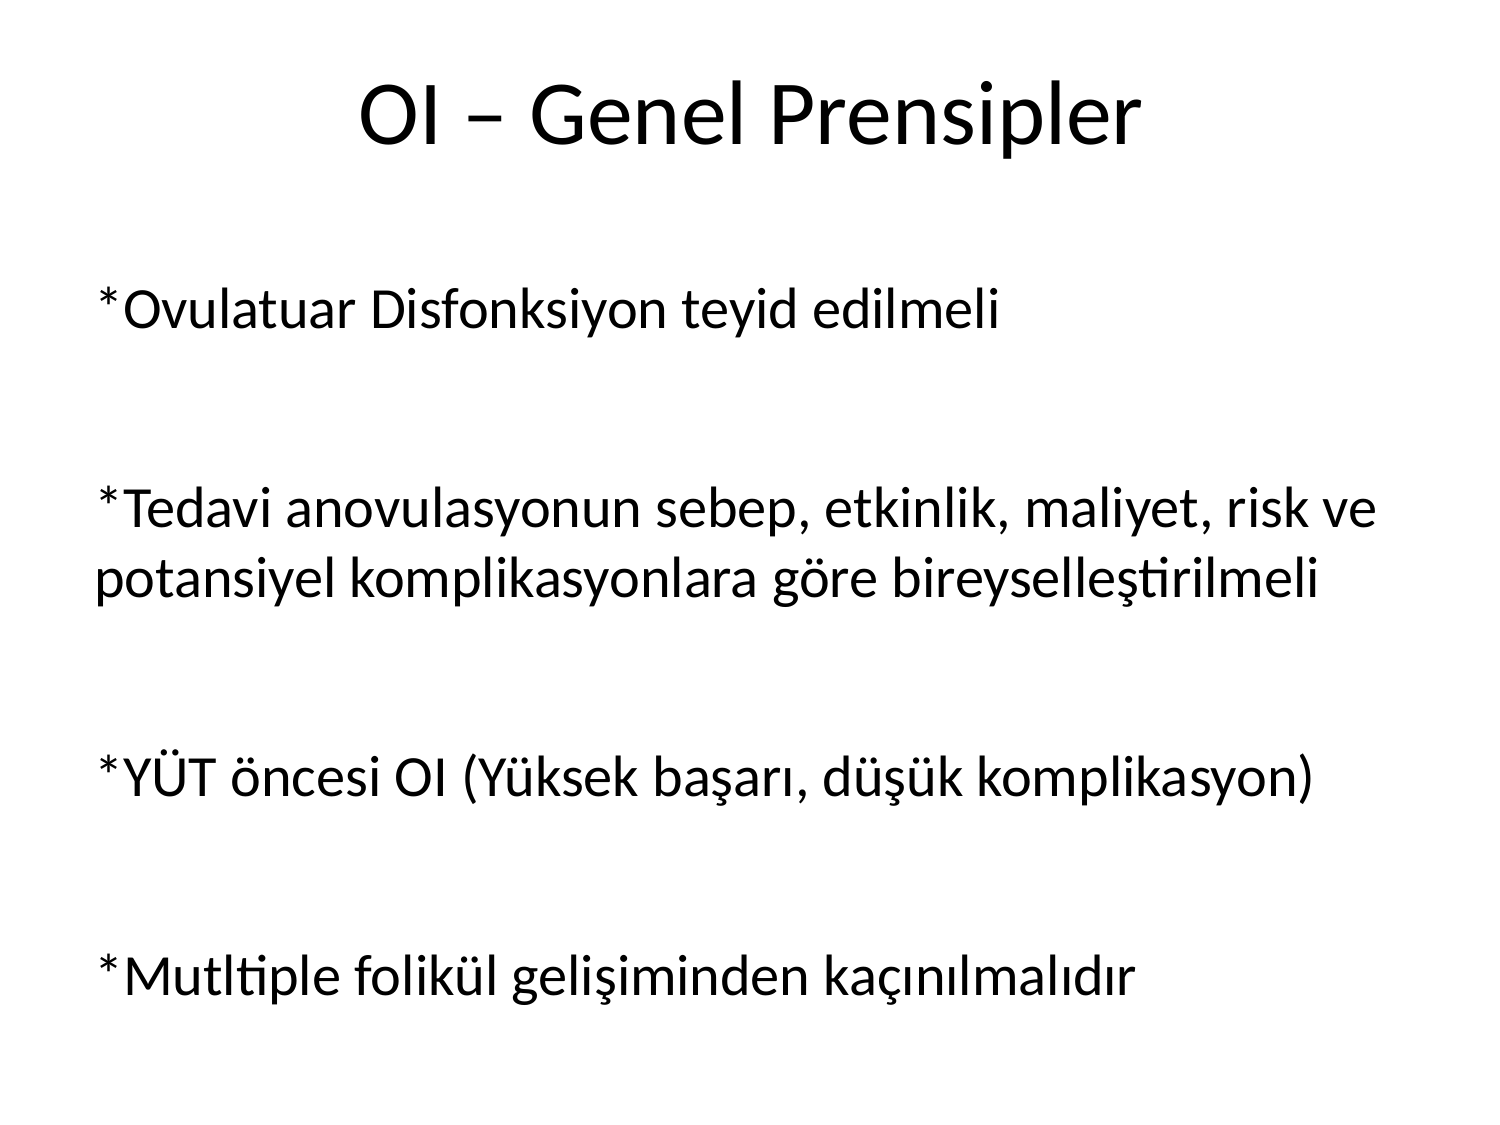

# OI – Genel Prensipler
*Ovulatuar Disfonksiyon teyid edilmeli
*Tedavi anovulasyonun sebep, etkinlik, maliyet, risk ve potansiyel komplikasyonlara göre bireyselleştirilmeli
*YÜT öncesi OI (Yüksek başarı, düşük komplikasyon)
*Mutltiple folikül gelişiminden kaçınılmalıdır